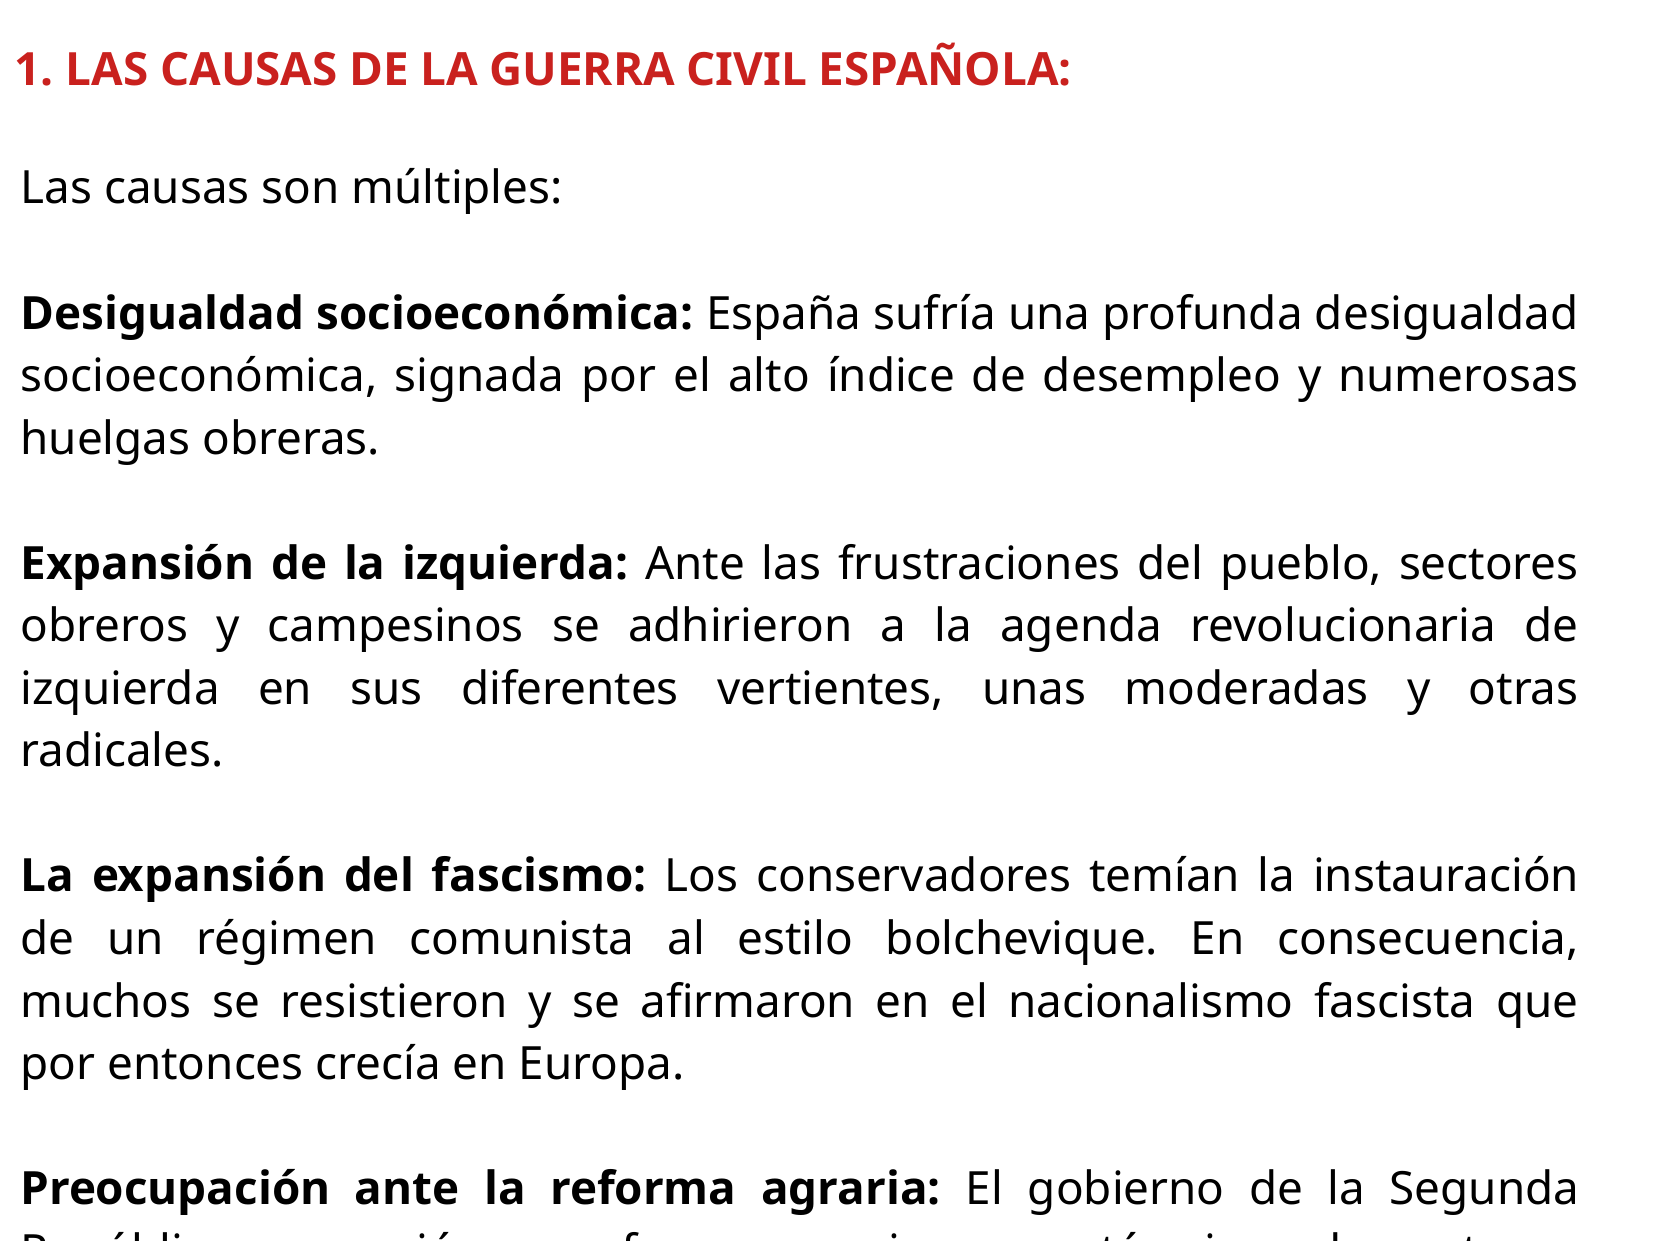

1. las Causas de la Guerra Civil española:
Las causas son múltiples:
Desigualdad socioeconómica: España sufría una profunda desigualdad socioeconómica, signada por el alto índice de desempleo y numerosas huelgas obreras.
Expansión de la izquierda: Ante las frustraciones del pueblo, sectores obreros y campesinos se adhirieron a la agenda revolucionaria de izquierda en sus diferentes vertientes, unas moderadas y otras radicales.
La expansión del fascismo: Los conservadores temían la instauración de un régimen comunista al estilo bolchevique. En consecuencia, muchos se resistieron y se afirmaron en el nacionalismo fascista que por entonces crecía en Europa.
Preocupación ante la reforma agraria: El gobierno de la Segunda República promovió una reforma agraria, cuyos términos despertaron los temores de los sectores afectados y dejó insatisfechos a sus beneficiarios.